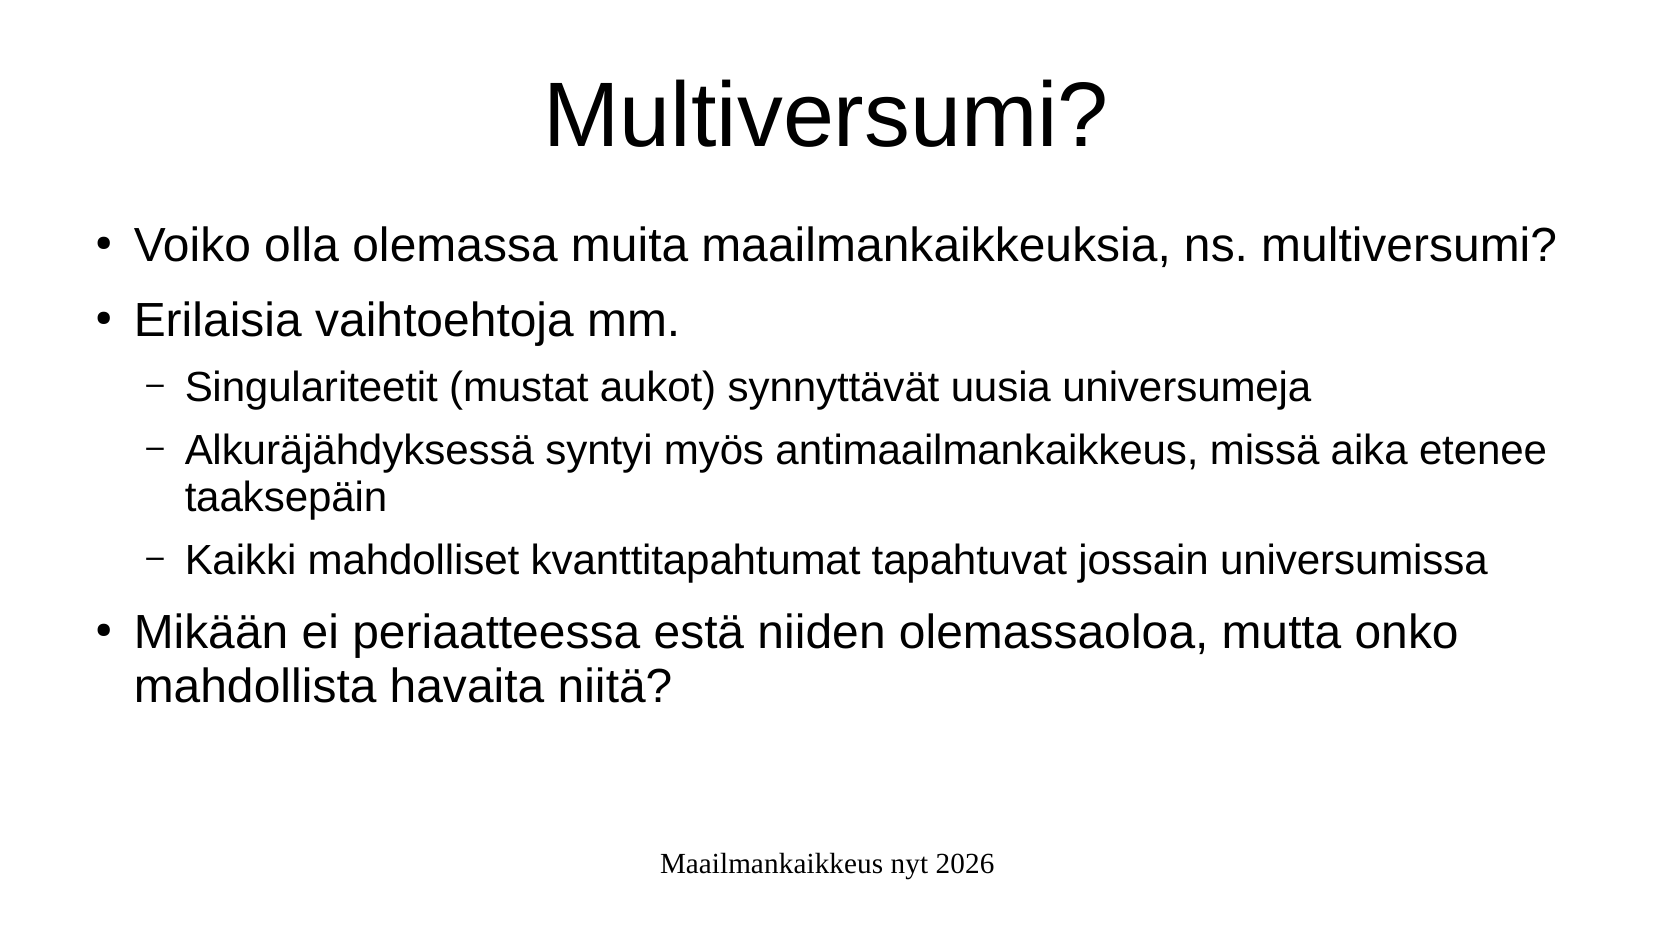

# Multiversumi?
Voiko olla olemassa muita maailmankaikkeuksia, ns. multiversumi?
Erilaisia vaihtoehtoja mm.
Singulariteetit (mustat aukot) synnyttävät uusia universumeja
Alkuräjähdyksessä syntyi myös antimaailmankaikkeus, missä aika etenee taaksepäin
Kaikki mahdolliset kvanttitapahtumat tapahtuvat jossain universumissa
Mikään ei periaatteessa estä niiden olemassaoloa, mutta onko mahdollista havaita niitä?